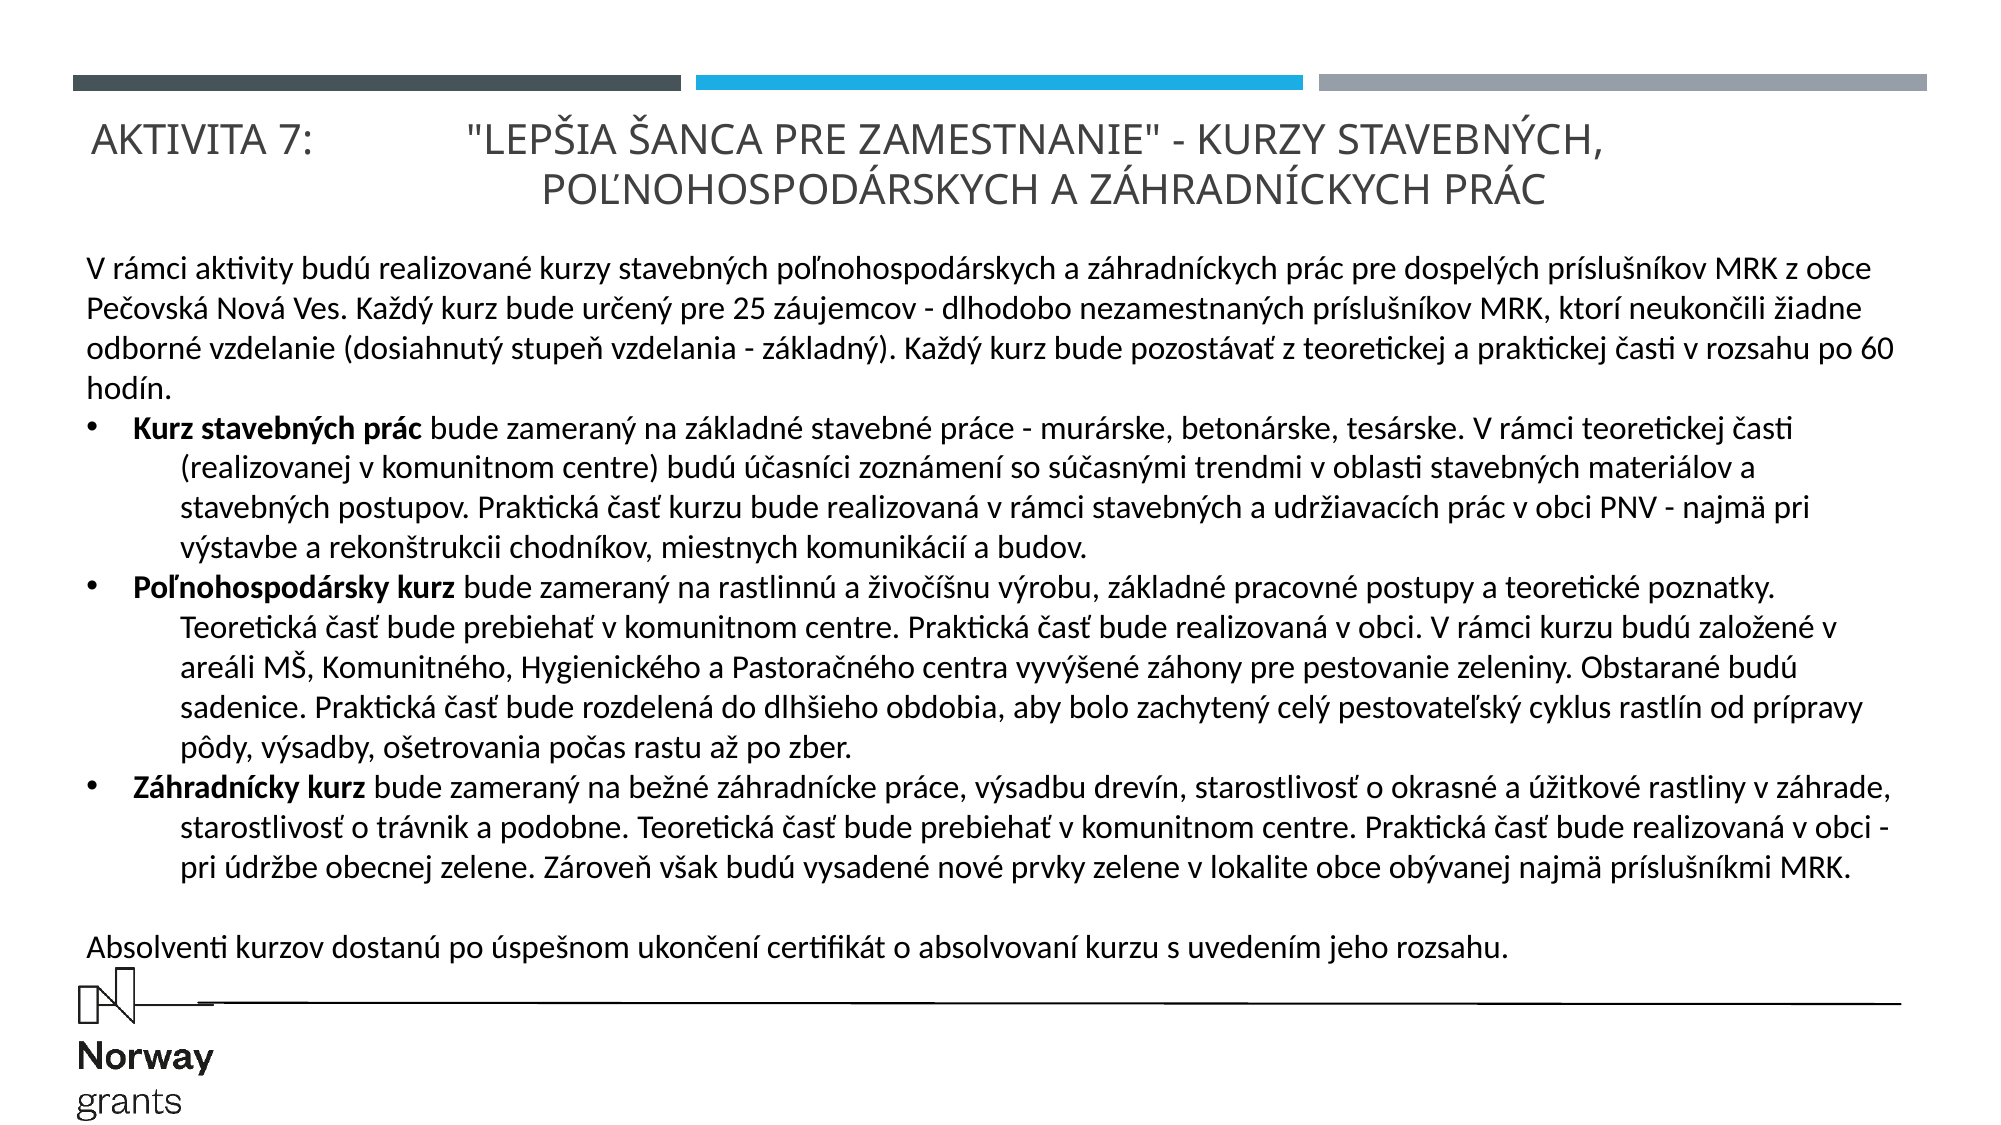

# Aktivita 7: 		"Lepšia šanca pre zamestnanie" - kurzy stavebných, 									poľnohospodárskych a záhradníckych prác
V rámci aktivity budú realizované kurzy stavebných poľnohospodárskych a záhradníckych prác pre dospelých príslušníkov MRK z obce Pečovská Nová Ves. Každý kurz bude určený pre 25 záujemcov - dlhodobo nezamestnaných príslušníkov MRK, ktorí neukončili žiadne odborné vzdelanie (dosiahnutý stupeň vzdelania - základný). Každý kurz bude pozostávať z teoretickej a praktickej časti v rozsahu po 60 hodín.
Kurz stavebných prác bude zameraný na základné stavebné práce - murárske, betonárske, tesárske. V rámci teoretickej časti (realizovanej v komunitnom centre) budú účasníci zoznámení so súčasnými trendmi v oblasti stavebných materiálov a stavebných postupov. Praktická časť kurzu bude realizovaná v rámci stavebných a udržiavacích prác v obci PNV - najmä pri výstavbe a rekonštrukcii chodníkov, miestnych komunikácií a budov.
Poľnohospodársky kurz bude zameraný na rastlinnú a živočíšnu výrobu, základné pracovné postupy a teoretické poznatky. Teoretická časť bude prebiehať v komunitnom centre. Praktická časť bude realizovaná v obci. V rámci kurzu budú založené v areáli MŠ, Komunitného, Hygienického a Pastoračného centra vyvýšené záhony pre pestovanie zeleniny. Obstarané budú sadenice. Praktická časť bude rozdelená do dlhšieho obdobia, aby bolo zachytený celý pestovateľský cyklus rastlín od prípravy pôdy, výsadby, ošetrovania počas rastu až po zber.
Záhradnícky kurz bude zameraný na bežné záhradnícke práce, výsadbu drevín, starostlivosť o okrasné a úžitkové rastliny v záhrade, starostlivosť o trávnik a podobne. Teoretická časť bude prebiehať v komunitnom centre. Praktická časť bude realizovaná v obci - pri údržbe obecnej zelene. Zároveň však budú vysadené nové prvky zelene v lokalite obce obývanej najmä príslušníkmi MRK.
Absolventi kurzov dostanú po úspešnom ukončení certifikát o absolvovaní kurzu s uvedením jeho rozsahu.